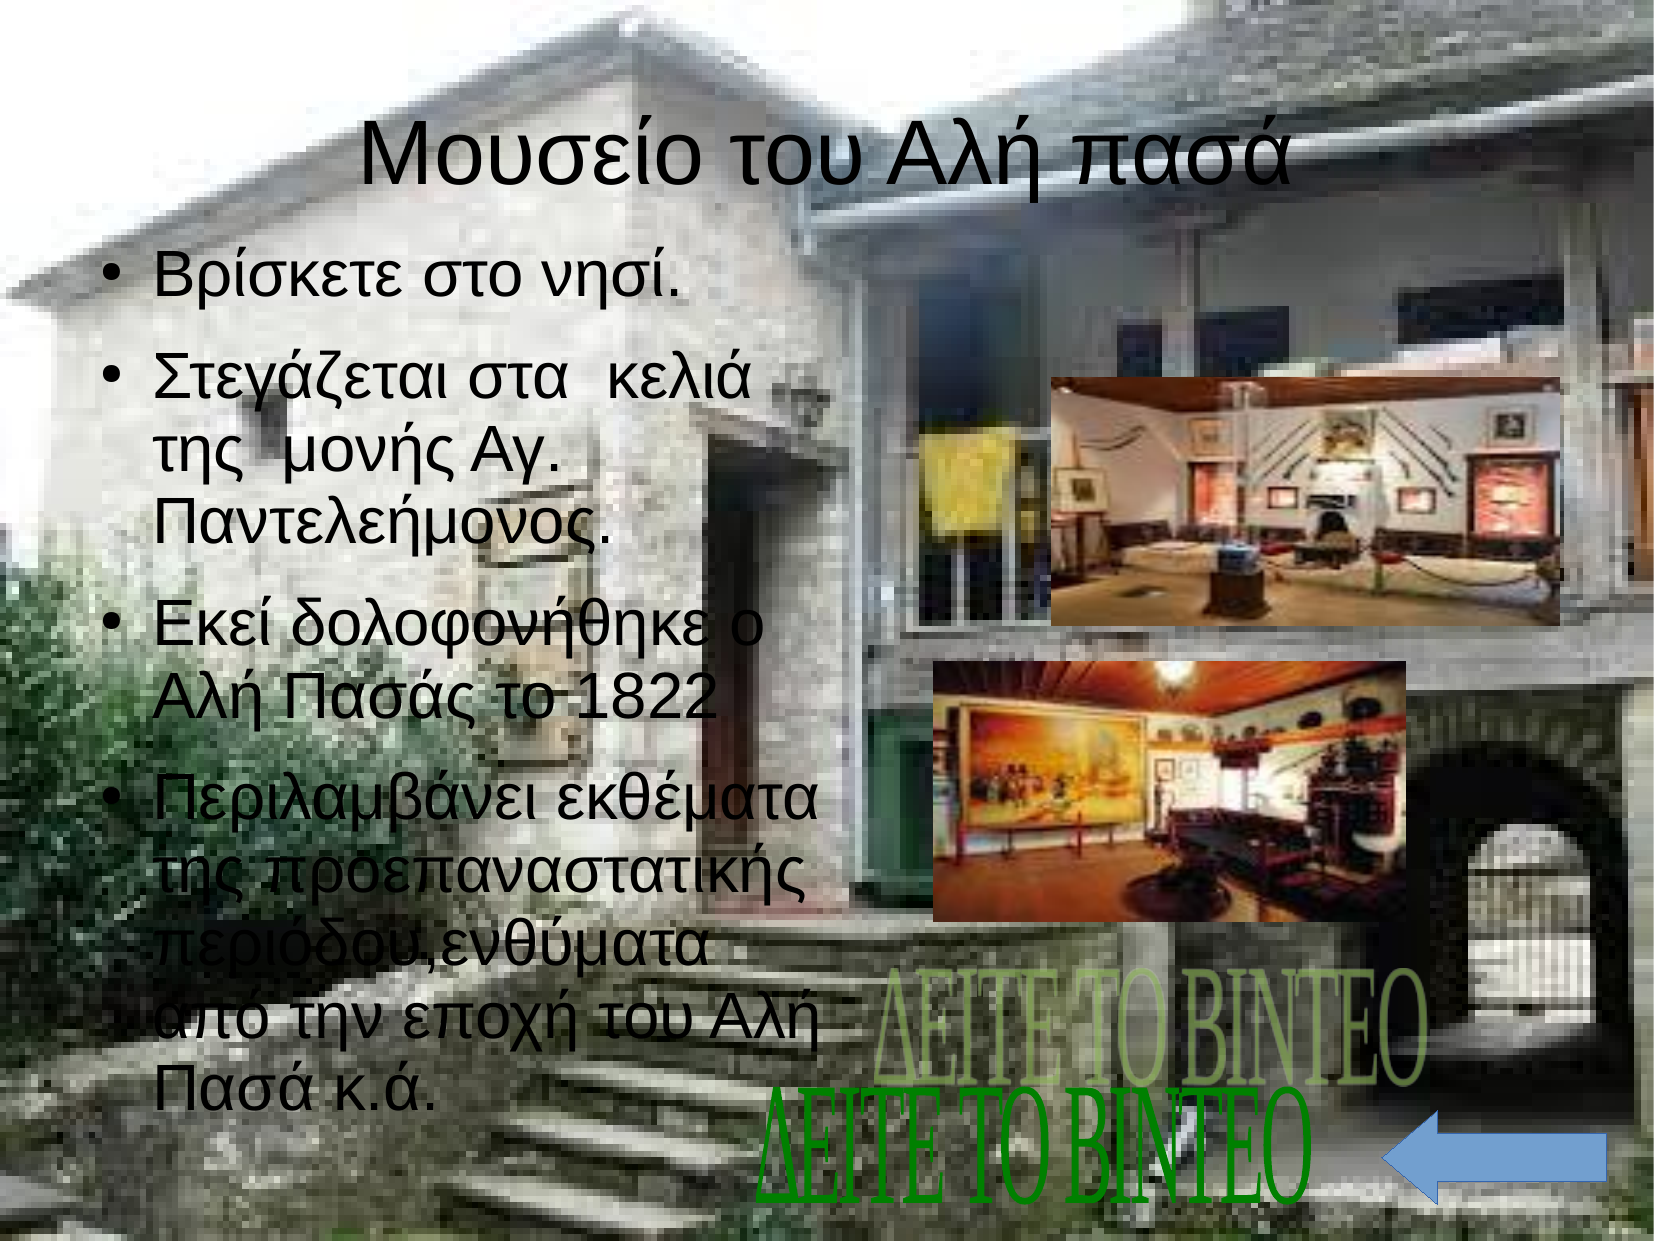

# Μουσείο του Αλή πασά
Βρίσκετε στο νησί.
Στεγάζεται στα κελιά της μονής Αγ. Παντελεήμονος.
Εκεί δολοφονήθηκε ο Αλή Πασάς το 1822
Περιλαμβάνει εκθέματα της προεπαναστατικής περιόδου,ενθύματα από την εποχή του Αλή Πασά κ.ά.
ΔΕΙΤΕ ΤΟ ΒΙΝΤΕΟ